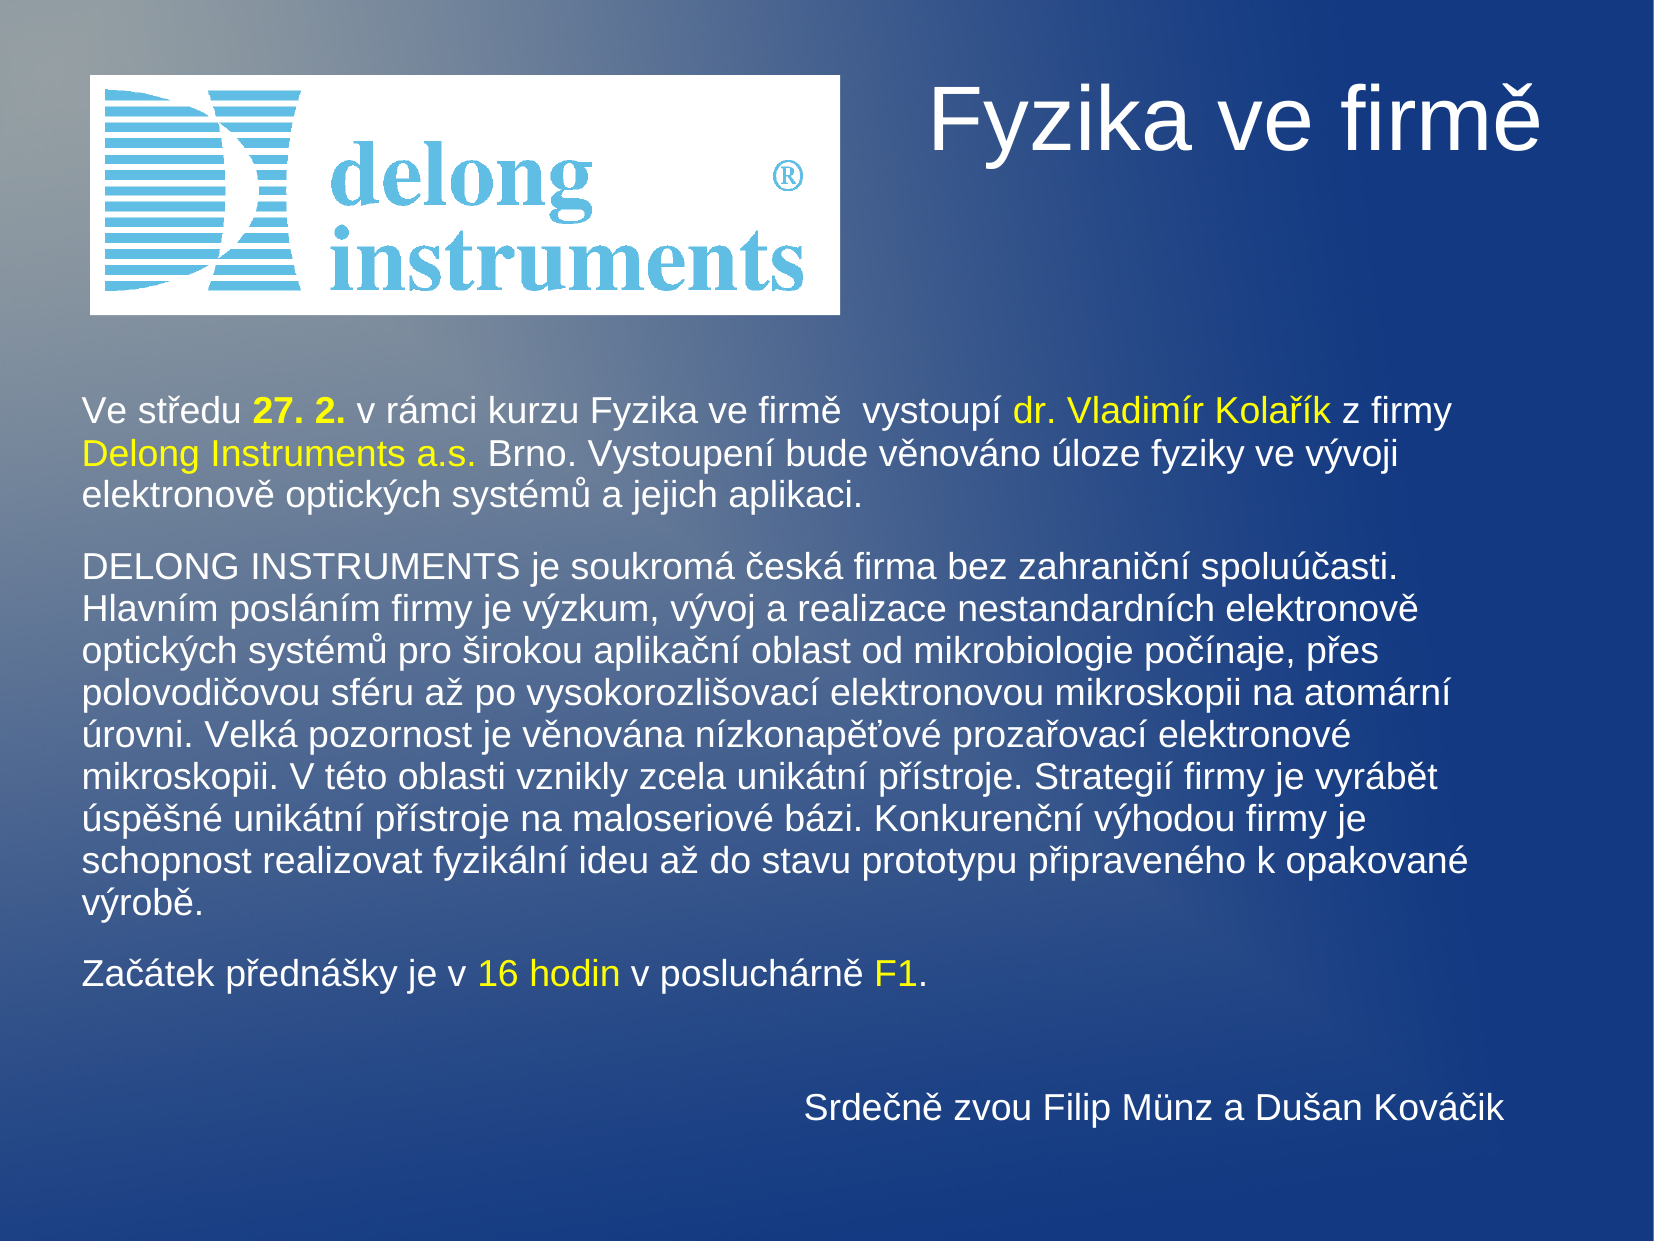

# Fyzika ve firmě
Ve středu 27. 2. v rámci kurzu Fyzika ve firmě vystoupí dr. Vladimír Kolařík z firmy Delong Instruments a.s. Brno. Vystoupení bude věnováno úloze fyziky ve vývoji elektronově optických systémů a jejich aplikaci.
DELONG INSTRUMENTS je soukromá česká firma bez zahraniční spoluúčasti. Hlavním posláním firmy je výzkum, vývoj a realizace nestandardních elektronově optických systémů pro širokou aplikační oblast od mikrobiologie počínaje, přes polovodičovou sféru až po vysokorozlišovací elektronovou mikroskopii na atomární úrovni. Velká pozornost je věnována nízkonapěťové prozařovací elektronové mikroskopii. V této oblasti vznikly zcela unikátní přístroje. Strategií firmy je vyrábět úspěšné unikátní přístroje na maloseriové bázi. Konkurenční výhodou firmy je schopnost realizovat fyzikální ideu až do stavu prototypu připraveného k opakované výrobě.
Začátek přednášky je v 16 hodin v posluchárně F1.
Srdečně zvou Filip Münz a Dušan Kováčik